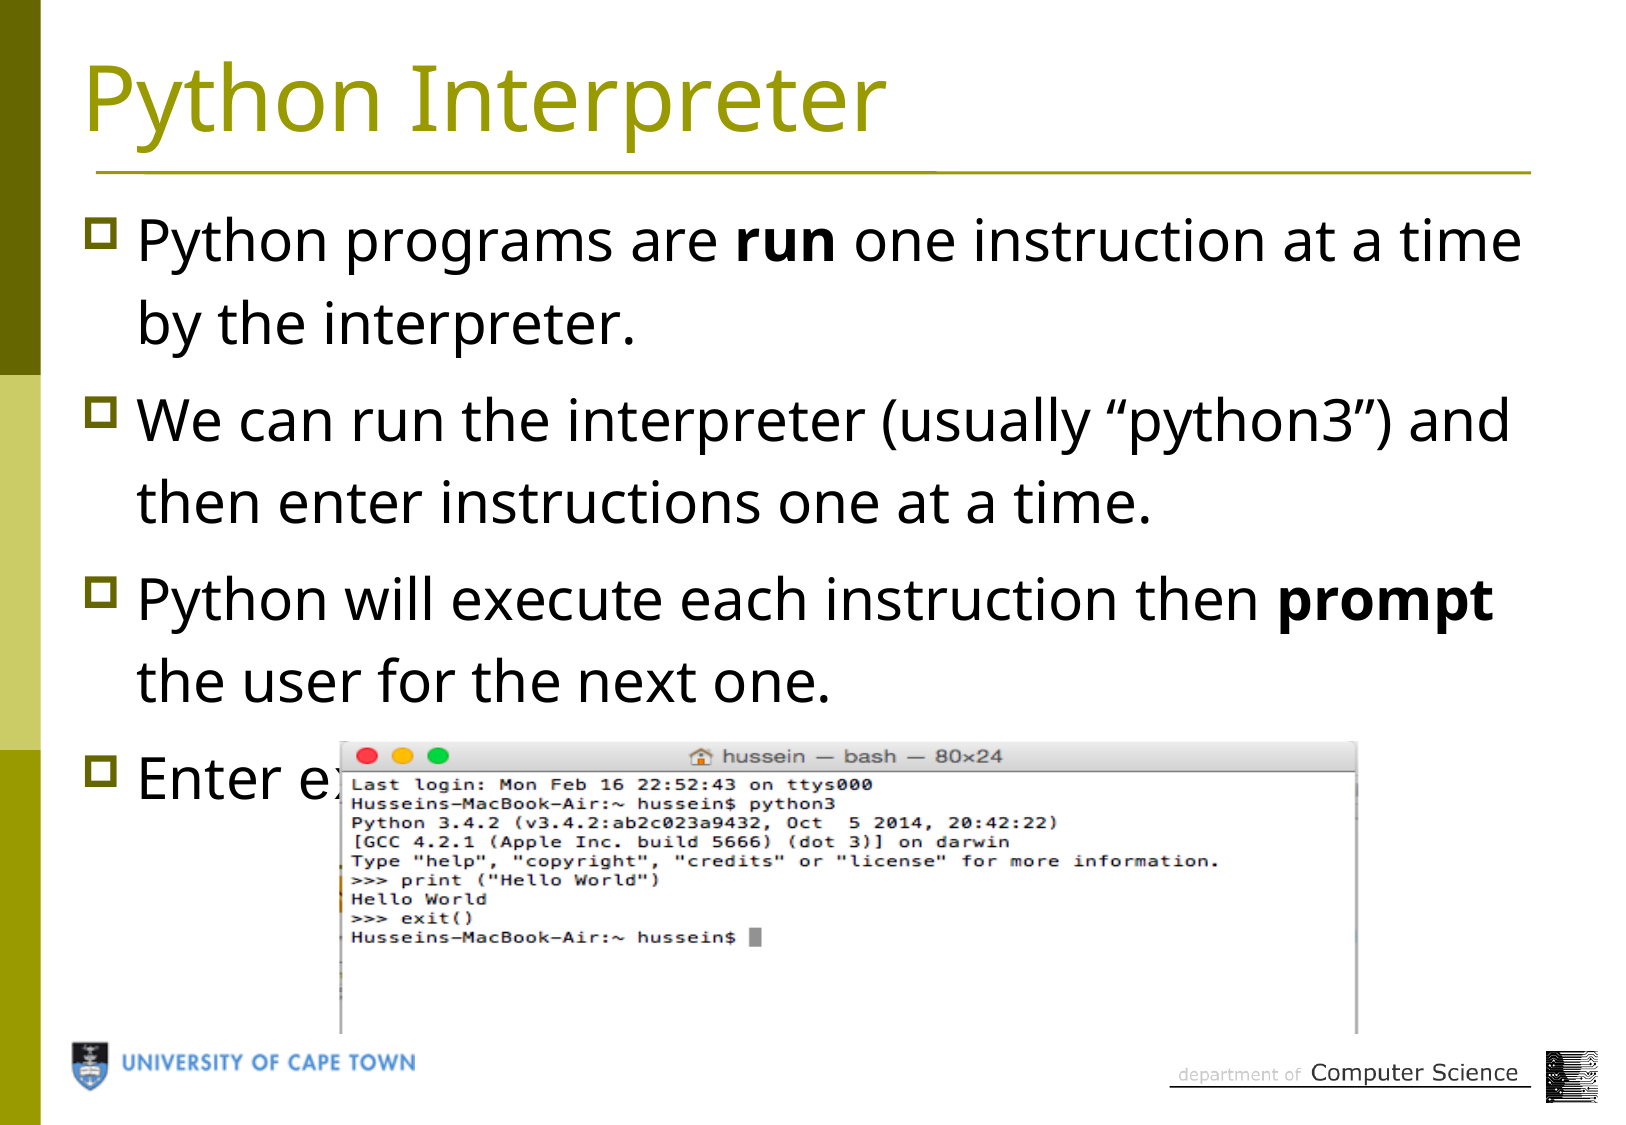

# Python Interpreter
Python programs are run one instruction at a time by the interpreter.
We can run the interpreter (usually “python3”) and then enter instructions one at a time.
Python will execute each instruction then prompt the user for the next one.
Enter exit() to end.